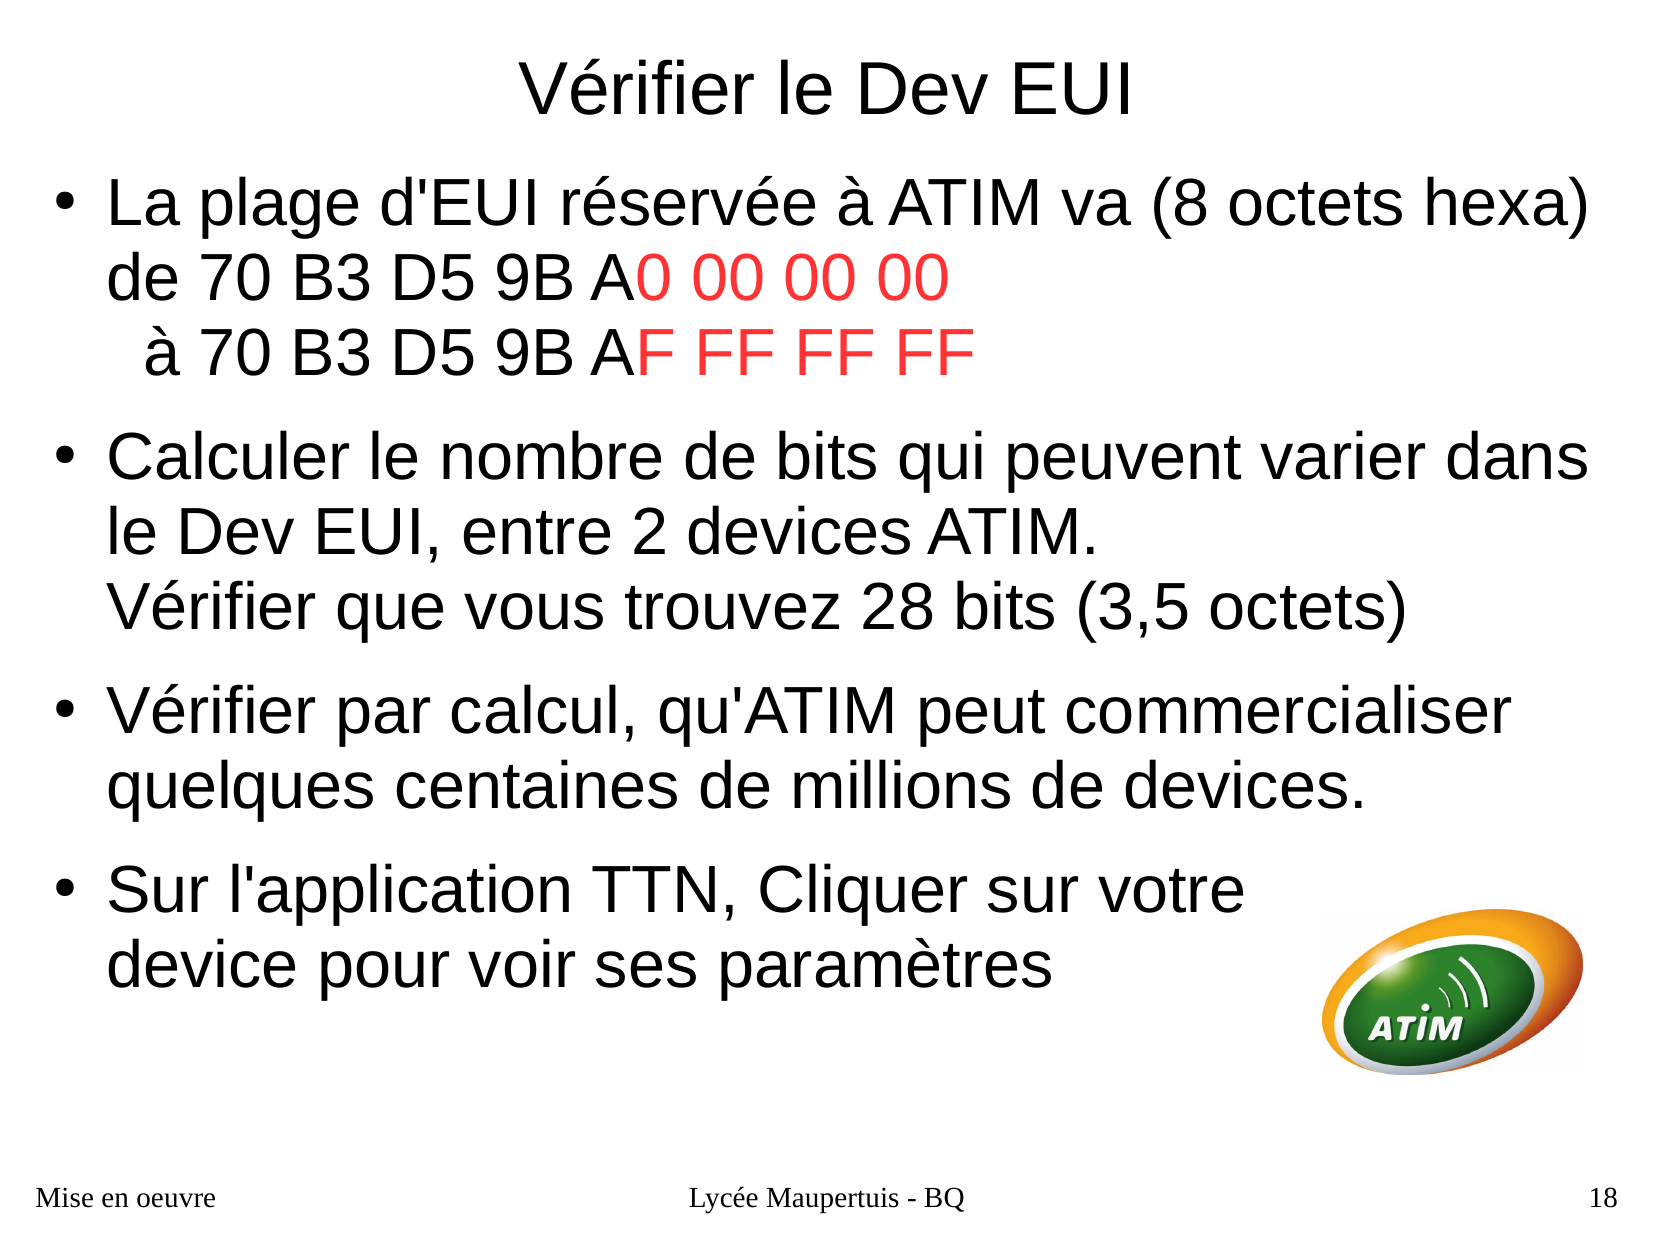

# Vérifier le Dev EUI
La plage d'EUI réservée à ATIM va (8 octets hexa)
de 70 B3 D5 9B A0 00 00 00
 à 70 B3 D5 9B AF FF FF FF
Calculer le nombre de bits qui peuvent varier dans le Dev EUI, entre 2 devices ATIM.
Vérifier que vous trouvez 28 bits (3,5 octets)
Vérifier par calcul, qu'ATIM peut commercialiser quelques centaines de millions de devices.
Sur l'application TTN, Cliquer sur votre
device pour voir ses paramètres
Mise en oeuvre
Lycée Maupertuis - BQ
18